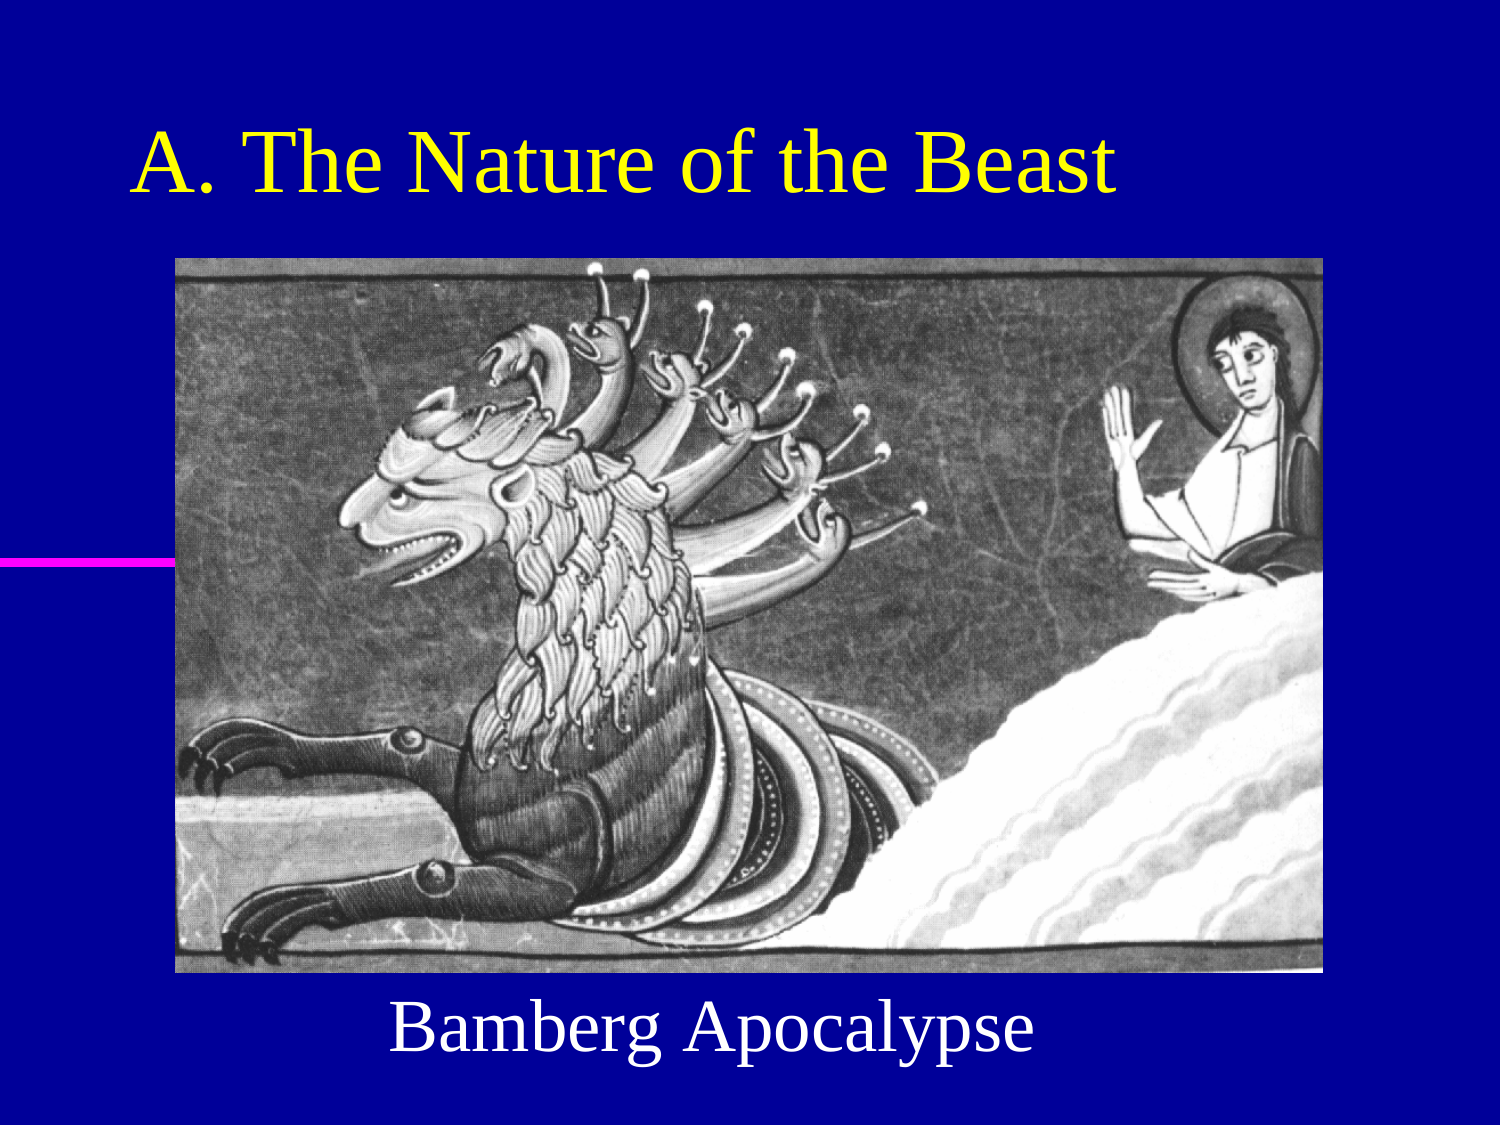

# A. The Nature of the Beast
Bamberg Apocalypse